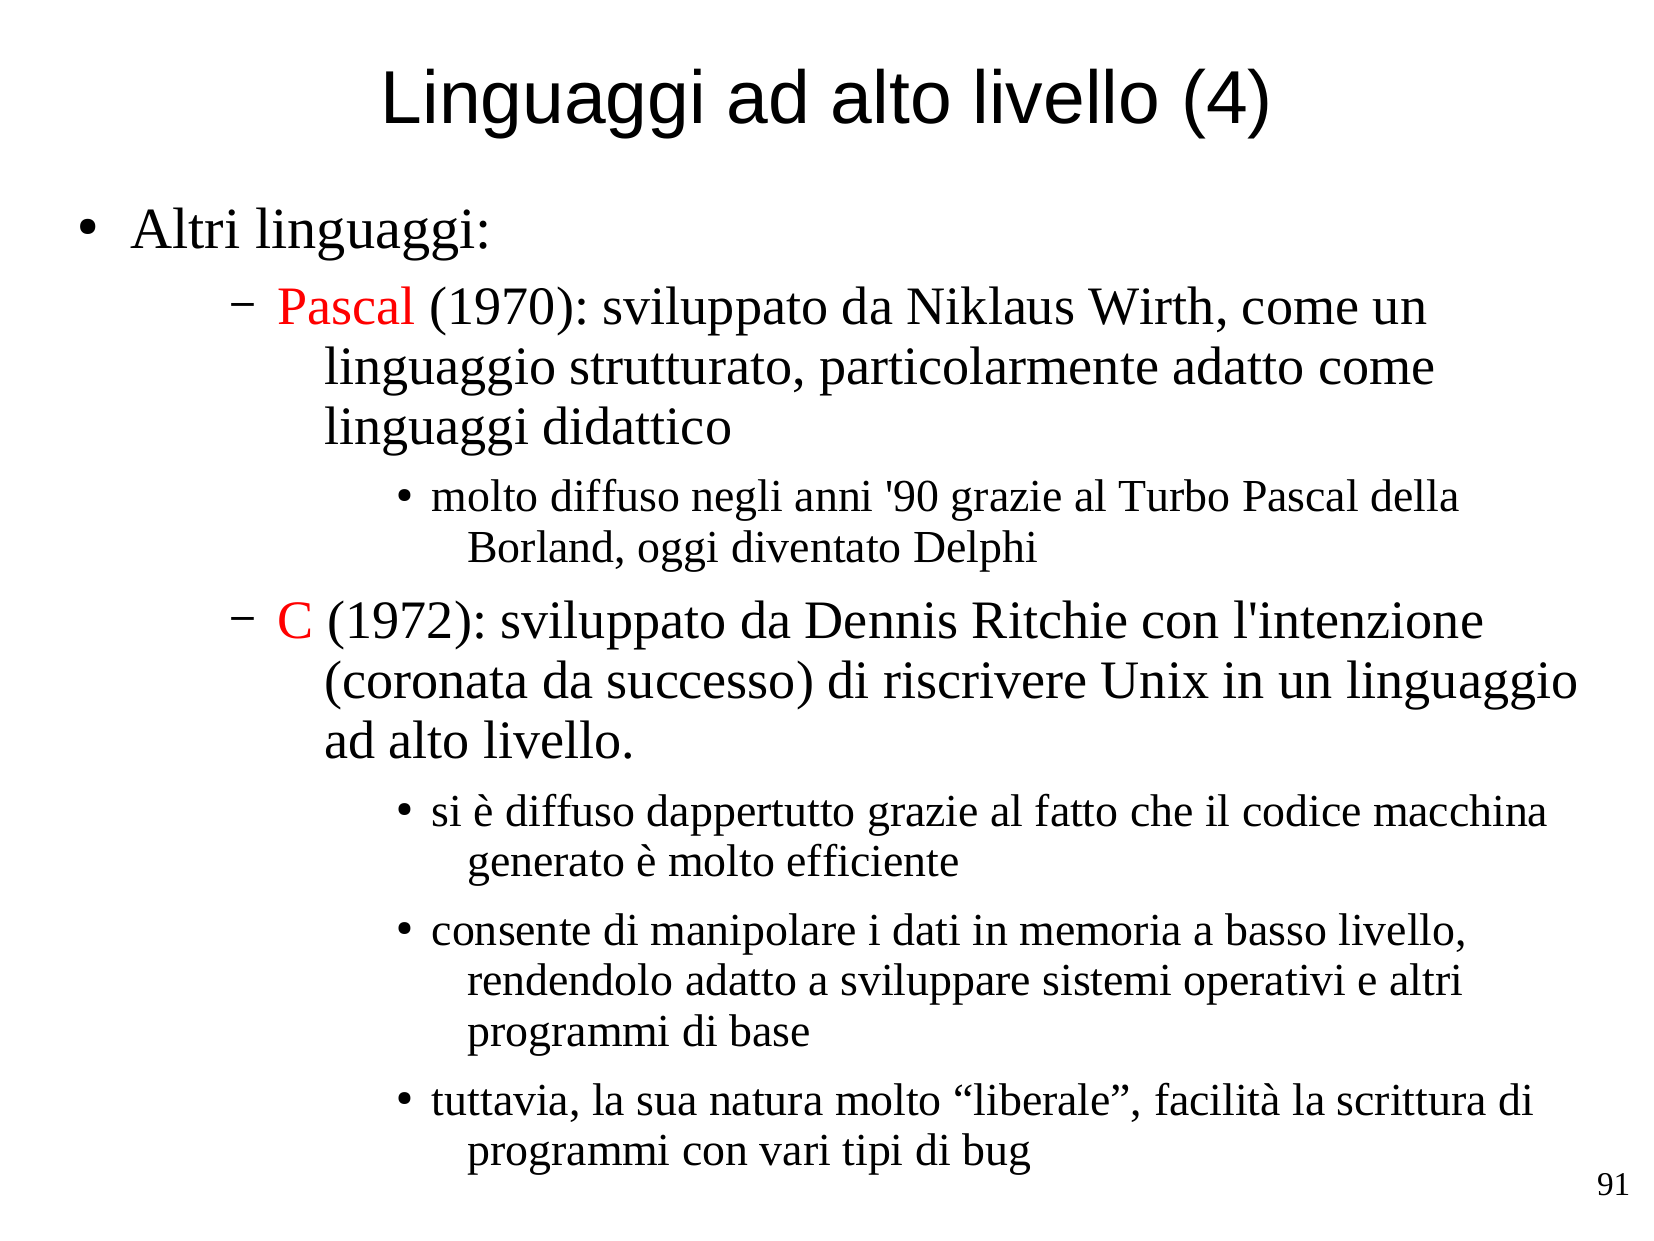

# Linguaggi ad alto livello (4)
Altri linguaggi:
Pascal (1970): sviluppato da Niklaus Wirth, come un linguaggio strutturato, particolarmente adatto come linguaggi didattico
molto diffuso negli anni '90 grazie al Turbo Pascal della Borland, oggi diventato Delphi
C (1972): sviluppato da Dennis Ritchie con l'intenzione (coronata da successo) di riscrivere Unix in un linguaggio ad alto livello.
si è diffuso dappertutto grazie al fatto che il codice macchina generato è molto efficiente
consente di manipolare i dati in memoria a basso livello, rendendolo adatto a sviluppare sistemi operativi e altri programmi di base
tuttavia, la sua natura molto “liberale”, facilità la scrittura di programmi con vari tipi di bug